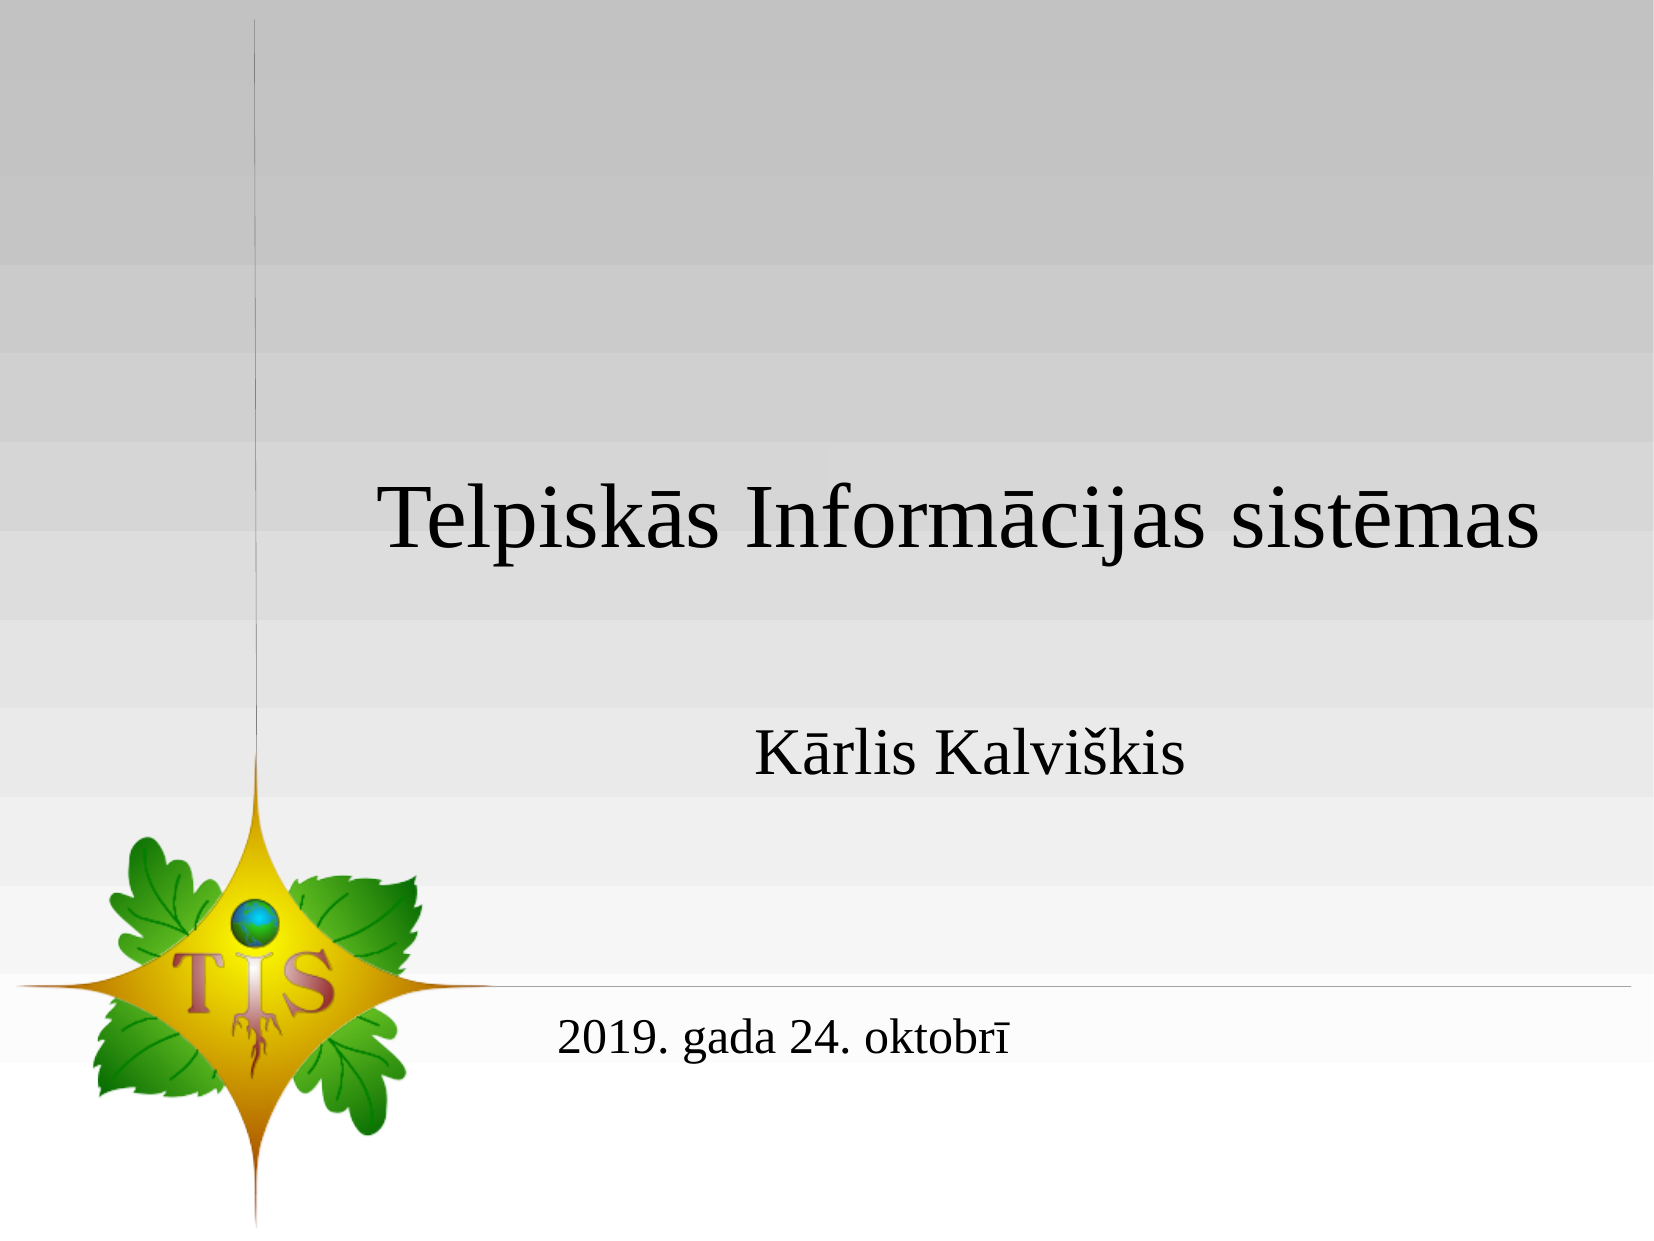

# Telpiskās Informācijas sistēmas
2019. gada 24. oktobrī